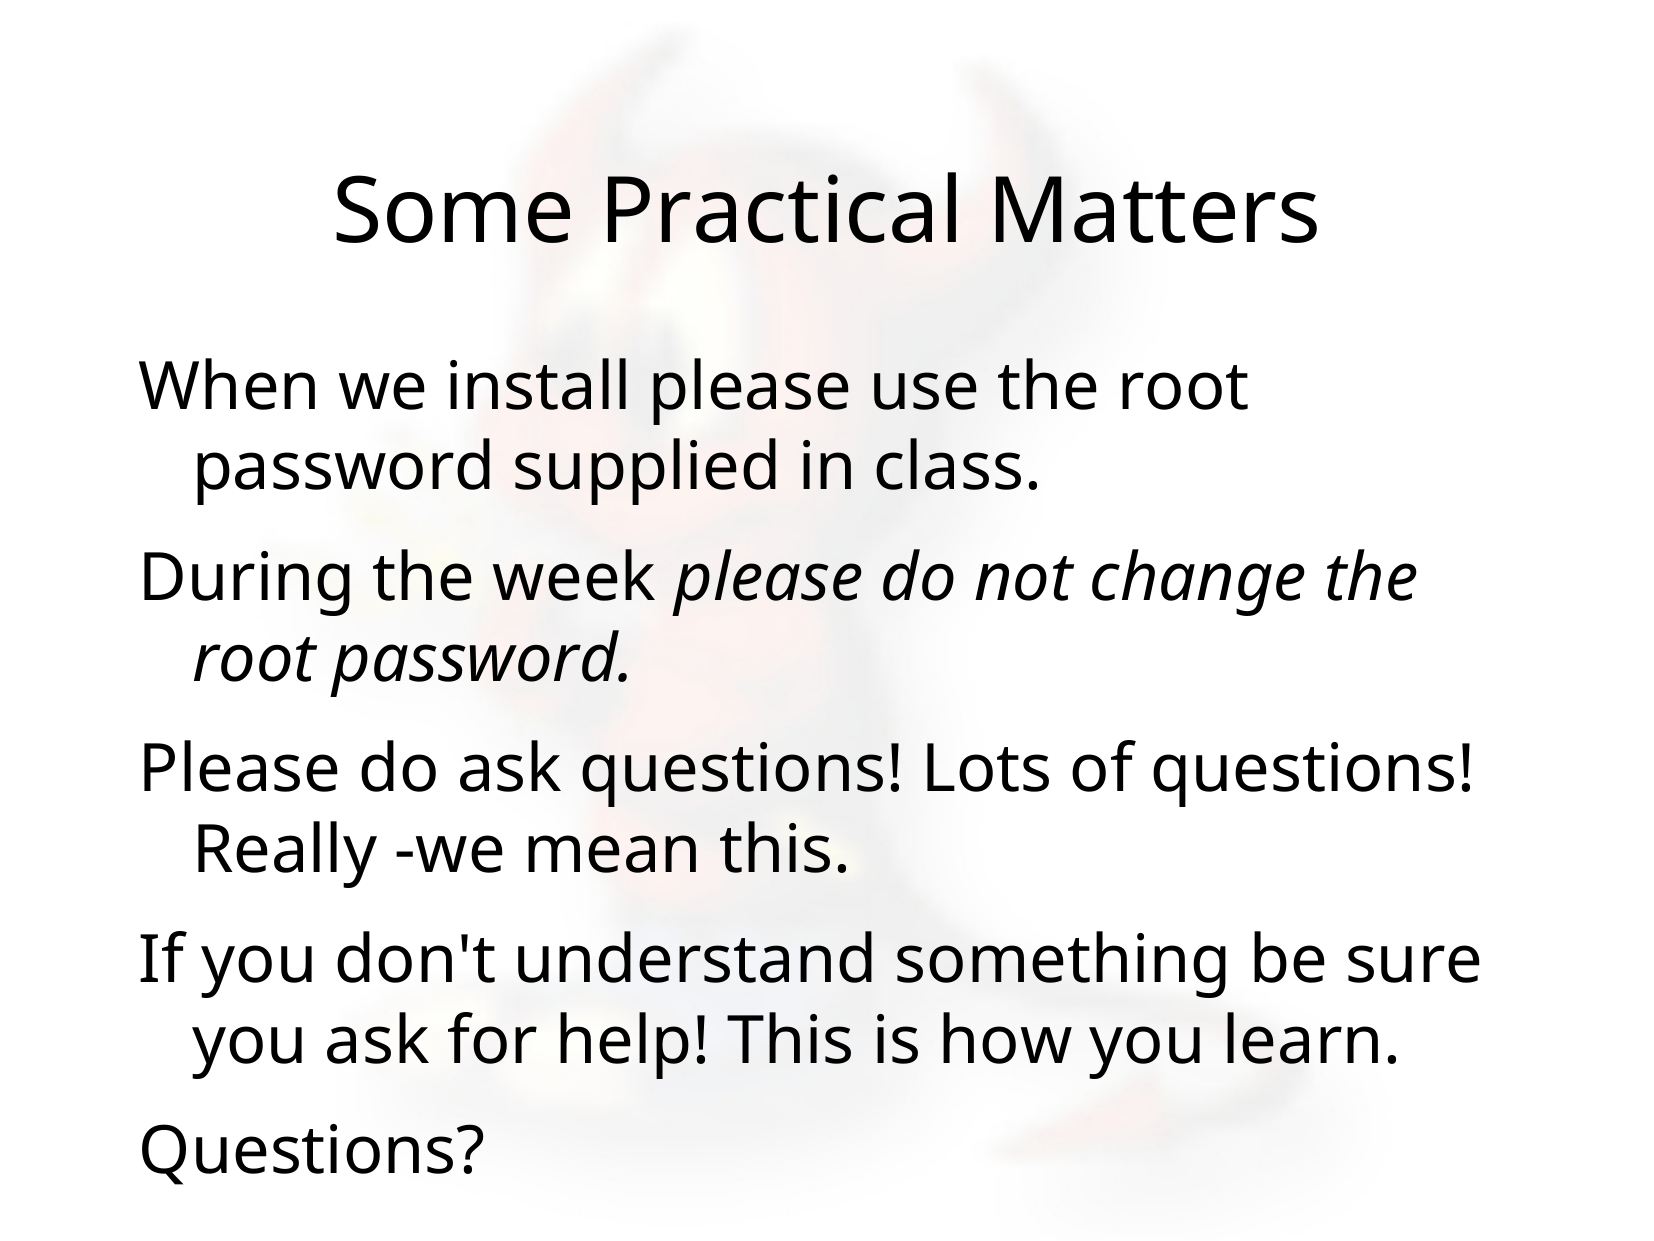

# Some Practical Matters
When we install please use the root password supplied in class.
During the week please do not change the root password.
Please do ask questions! Lots of questions! Really -we mean this.
If you don't understand something be sure you ask for help! This is how you learn.
Questions?